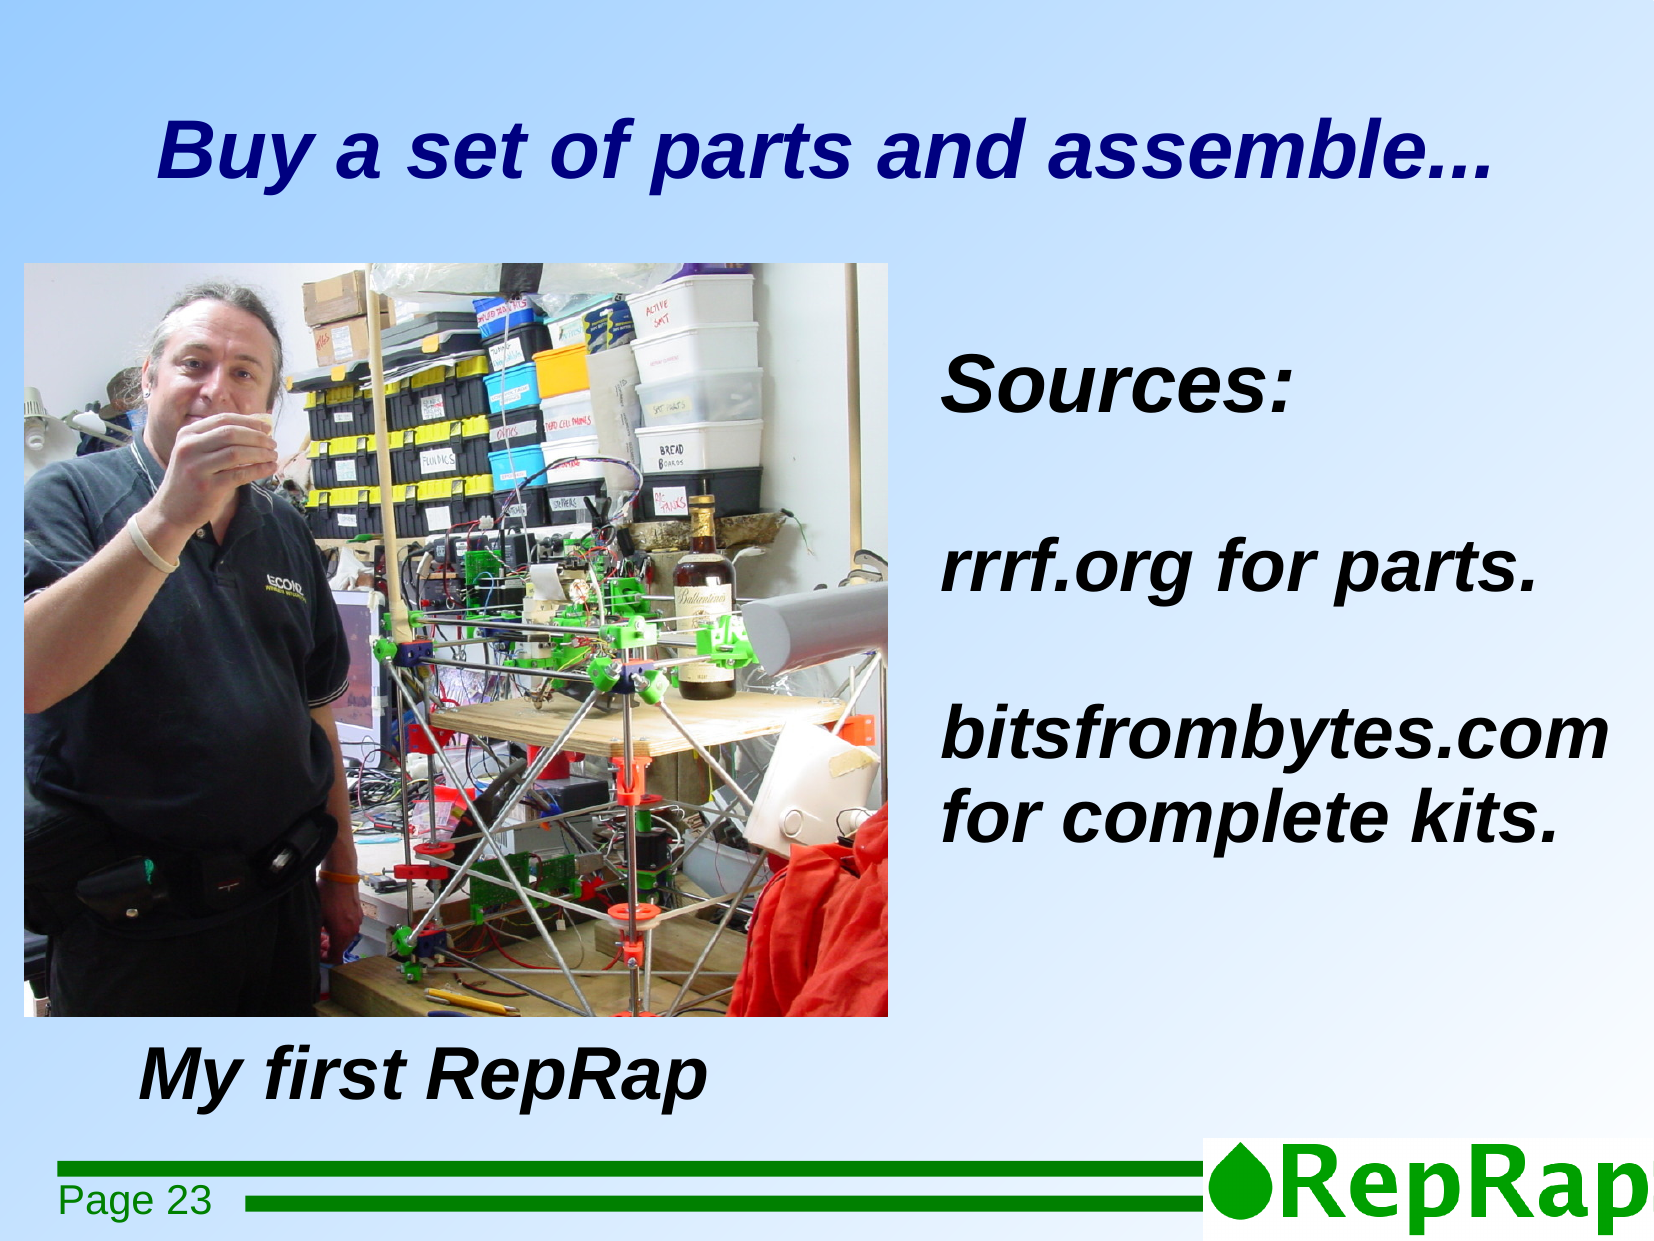

# Buy a set of parts and assemble...
Sources:
rrrf.org for parts.
bitsfrombytes.com for complete kits.
My first RepRap